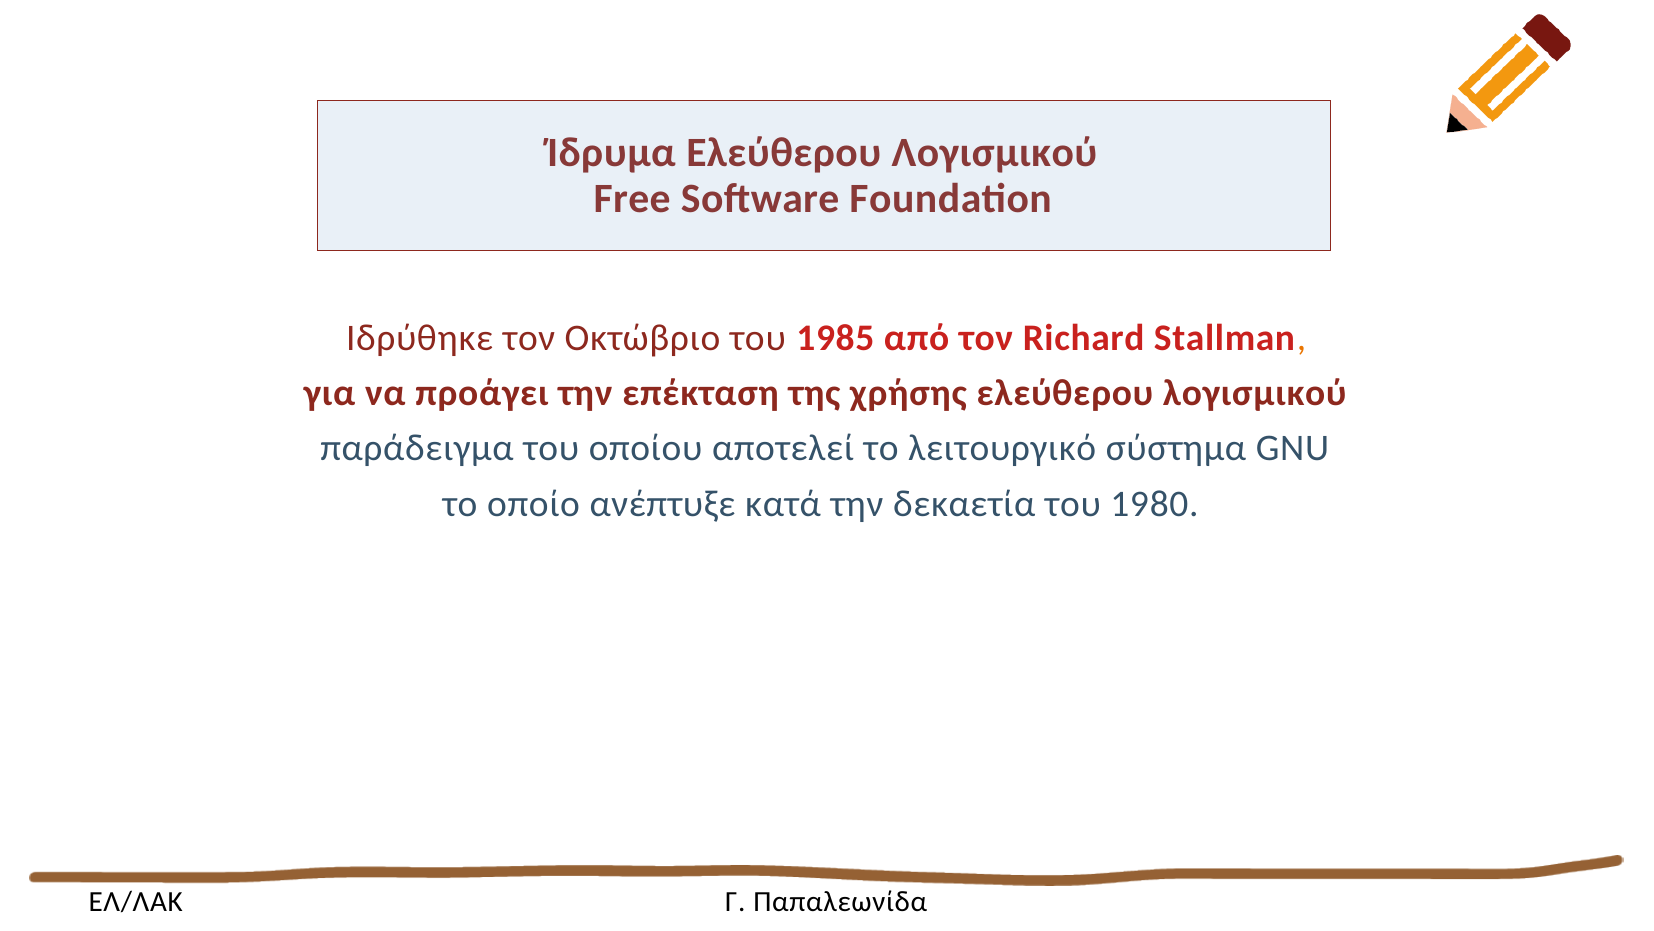

# Ίδρυμα Ελεύθερου Λογισμικού Free Software Foundation
Ιδρύθηκε τον Οκτώβριο του 1985 από τον Richard Stallman,
για να προάγει την επέκταση της χρήσης ελεύθερου λογισμικού
παράδειγμα του οποίου αποτελεί το λειτουργικό σύστημα GNU
το οποίο ανέπτυξε κατά την δεκαετία του 1980.
ΕΛ/ΛΑΚ
Γ. Παπαλεωνίδα